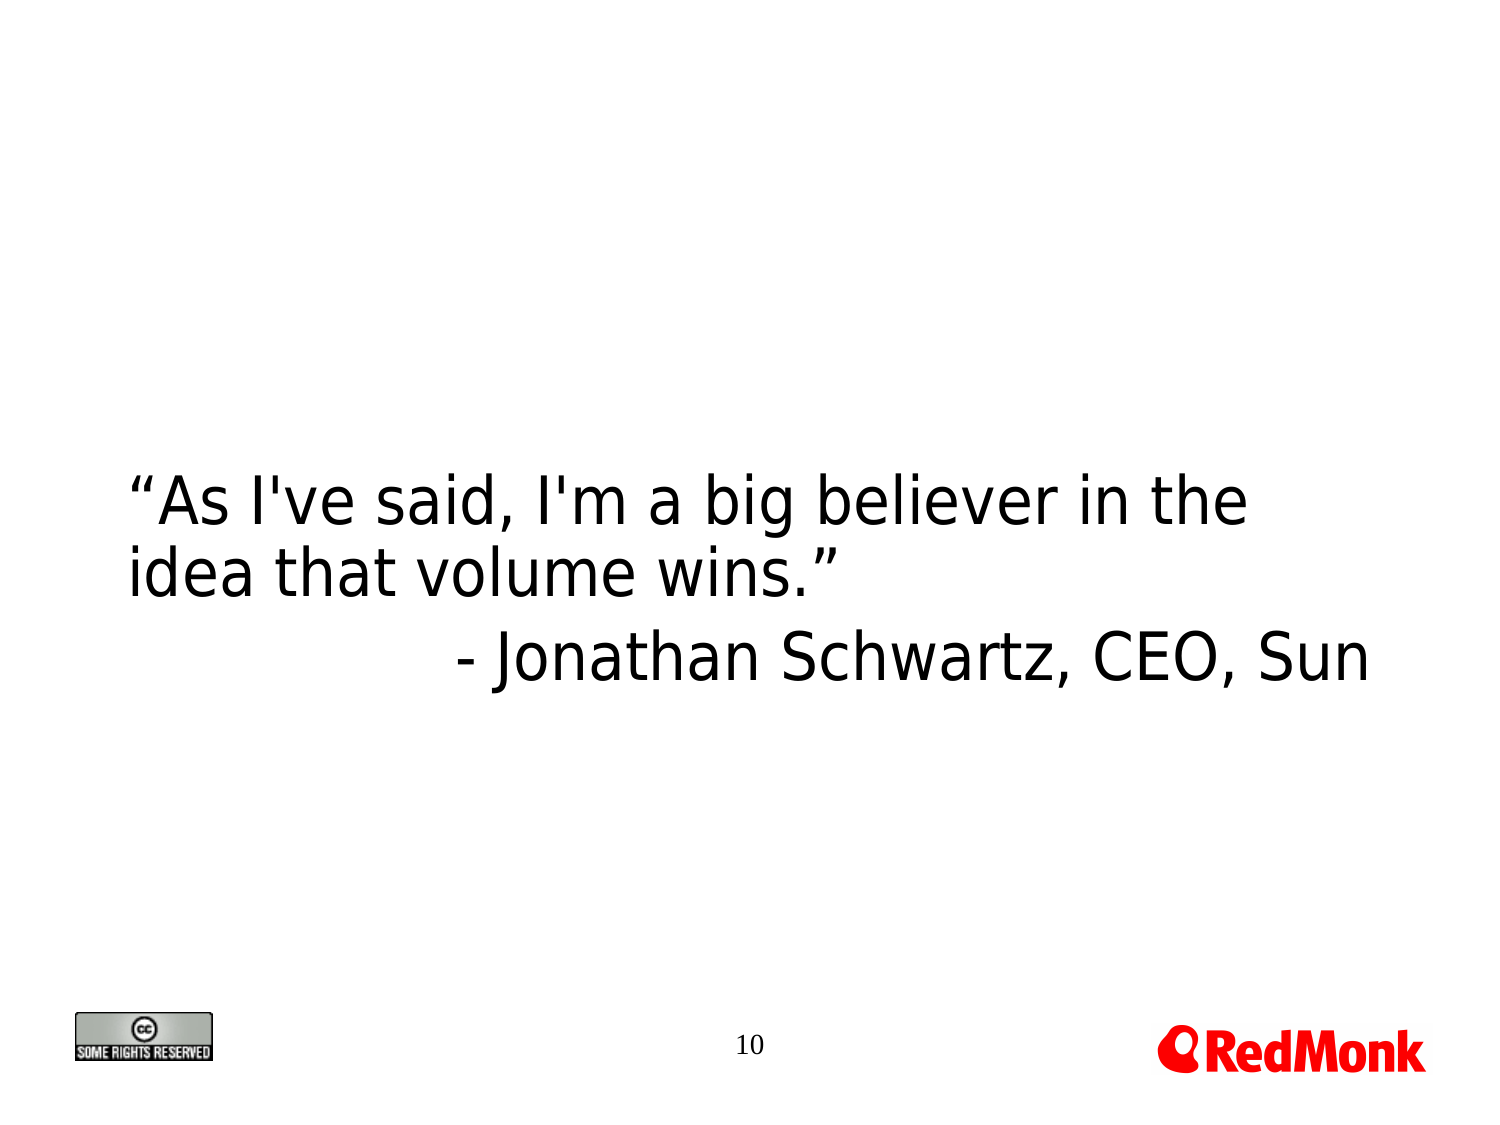

“As I've said, I'm a big believer in the idea that volume wins.”
- Jonathan Schwartz, CEO, Sun